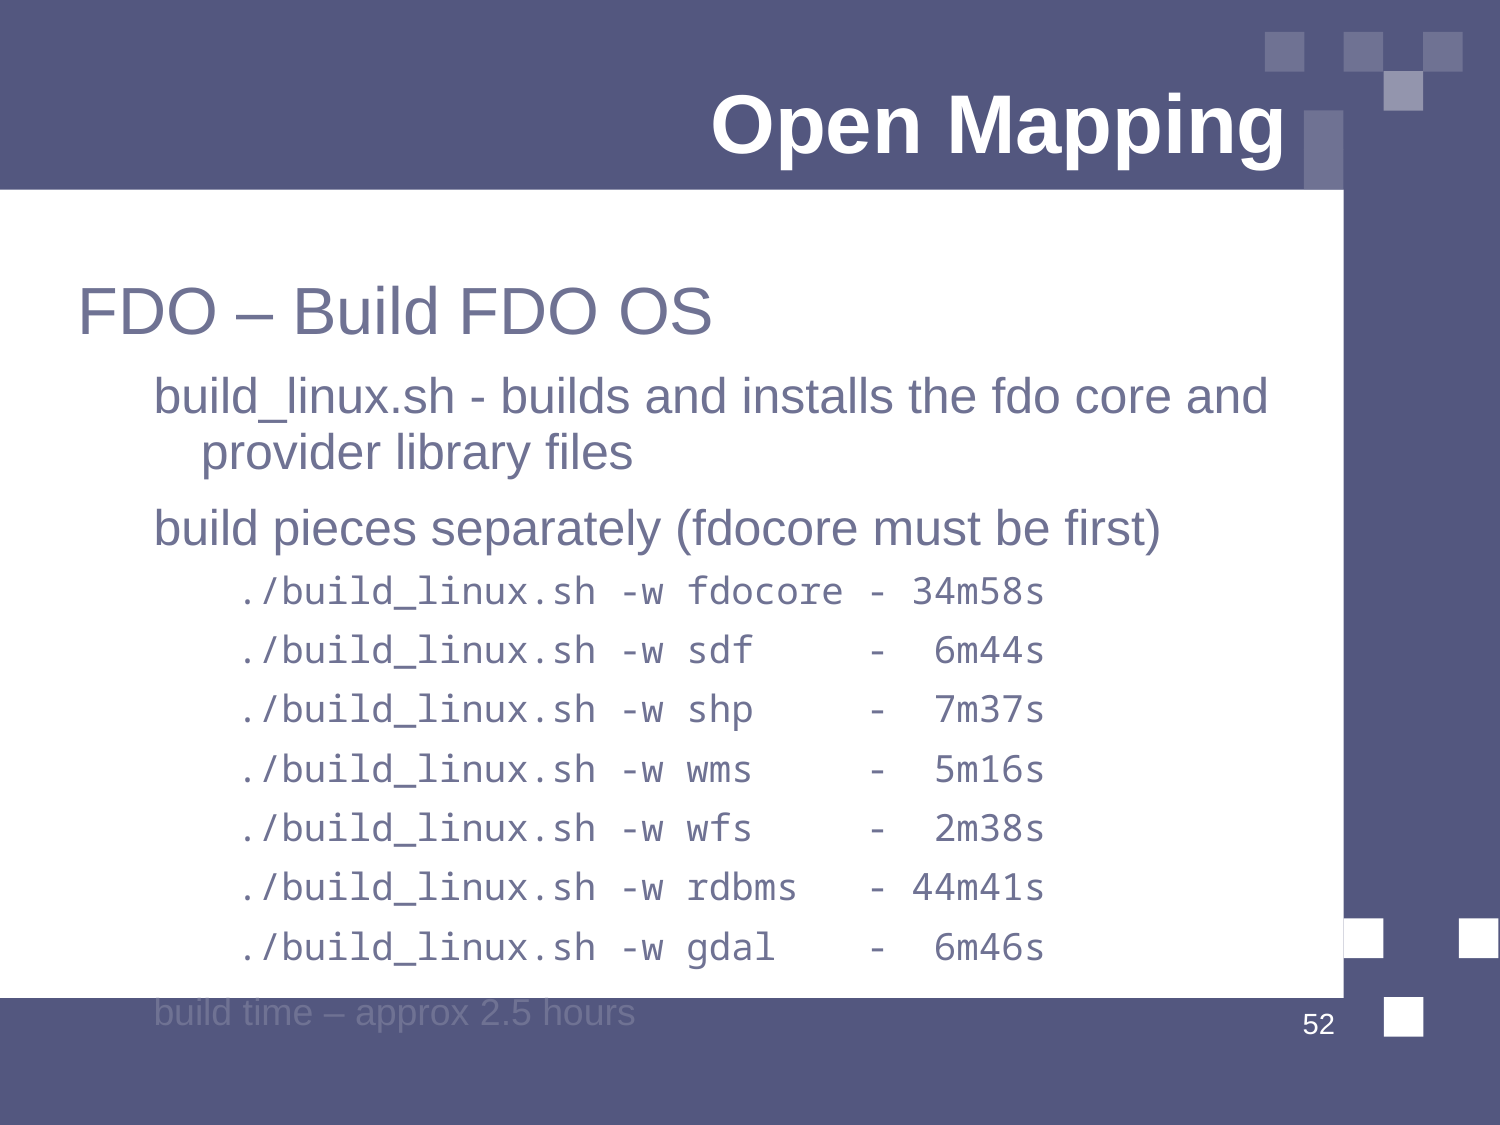

# Open Mapping
 FDO – Build FDO OS
build_linux.sh - builds and installs the fdo core and provider library files
build pieces separately (fdocore must be first)
./build_linux.sh -w fdocore - 34m58s
./build_linux.sh -w sdf - 6m44s
./build_linux.sh -w shp - 7m37s
./build_linux.sh -w wms - 5m16s
./build_linux.sh -w wfs - 2m38s
./build_linux.sh -w rdbms - 44m41s
./build_linux.sh -w gdal - 6m46s
build time – approx 2.5 hours
52